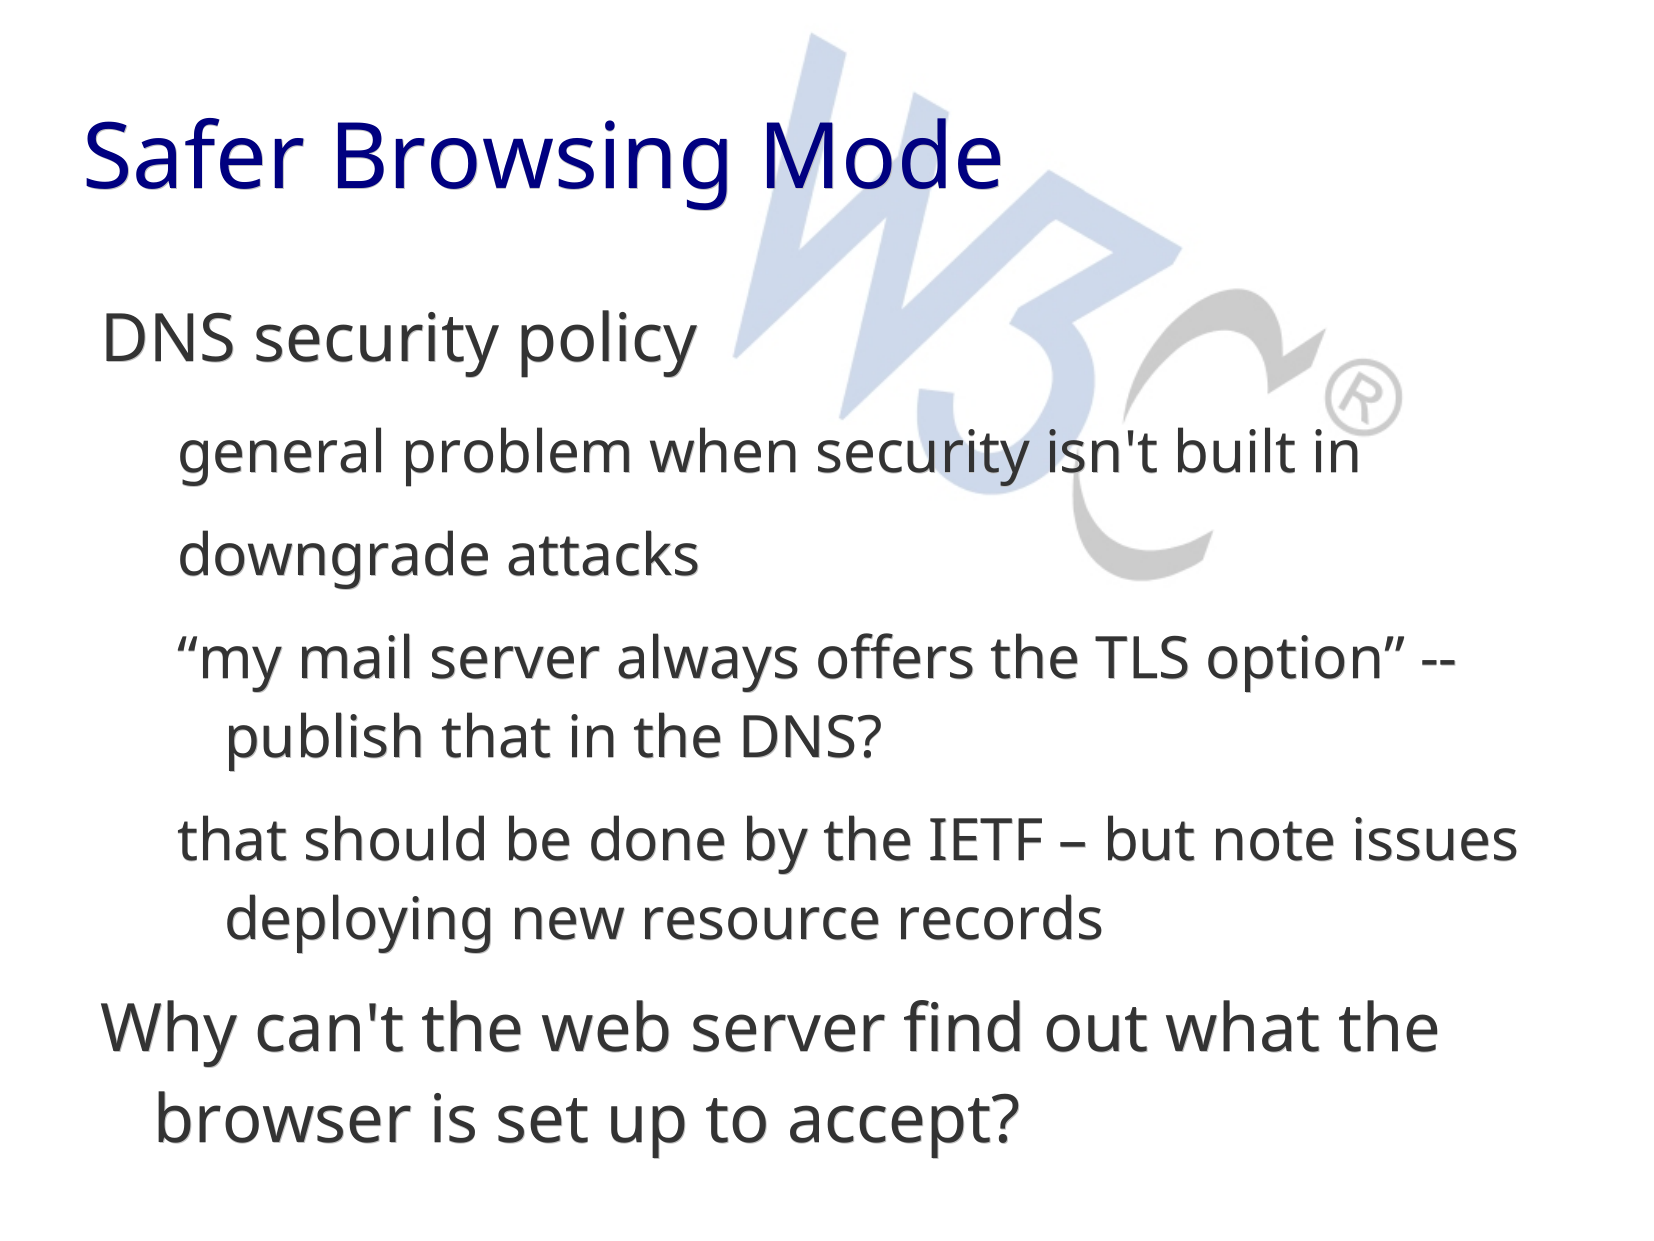

# Safer Browsing Mode
DNS security policy
general problem when security isn't built in
downgrade attacks
“my mail server always offers the TLS option” -- publish that in the DNS?
that should be done by the IETF – but note issues deploying new resource records
Why can't the web server find out what the browser is set up to accept?